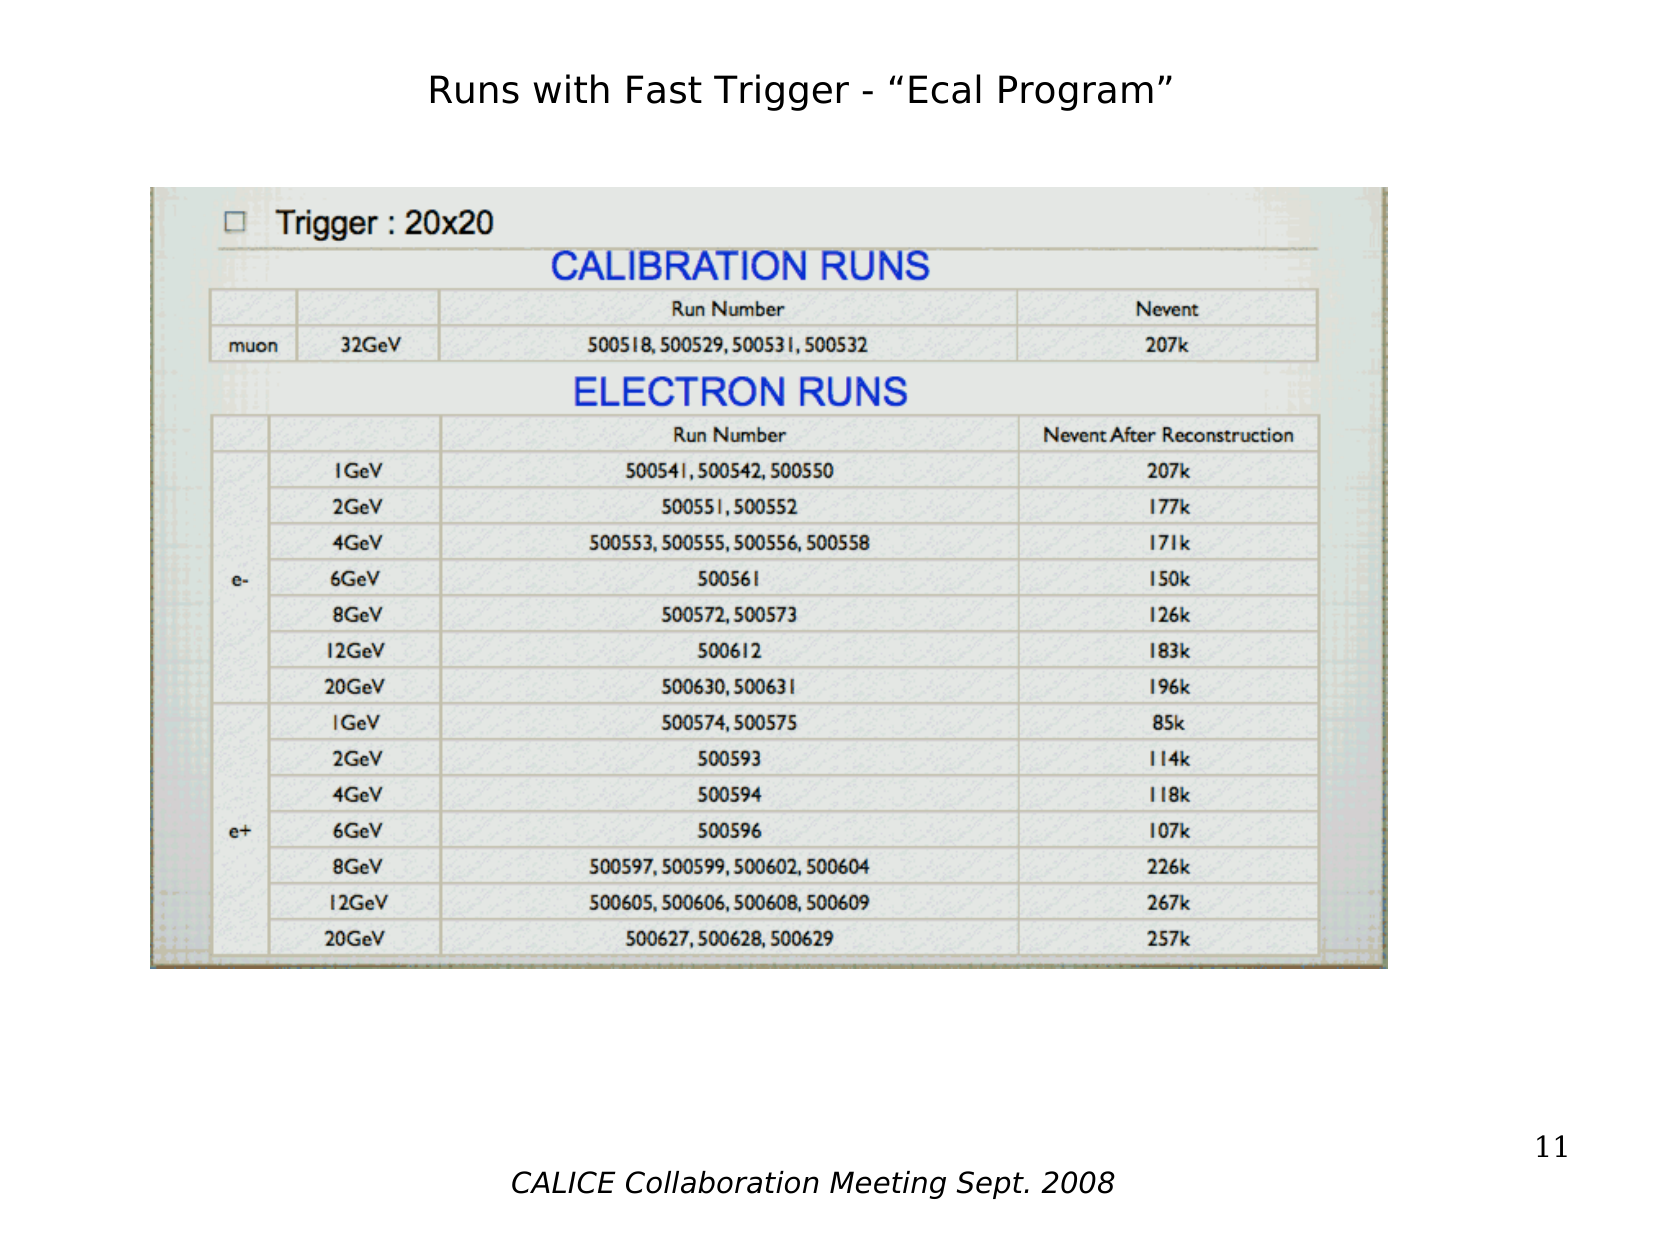

Runs with Fast Trigger - “Ecal Program”
11